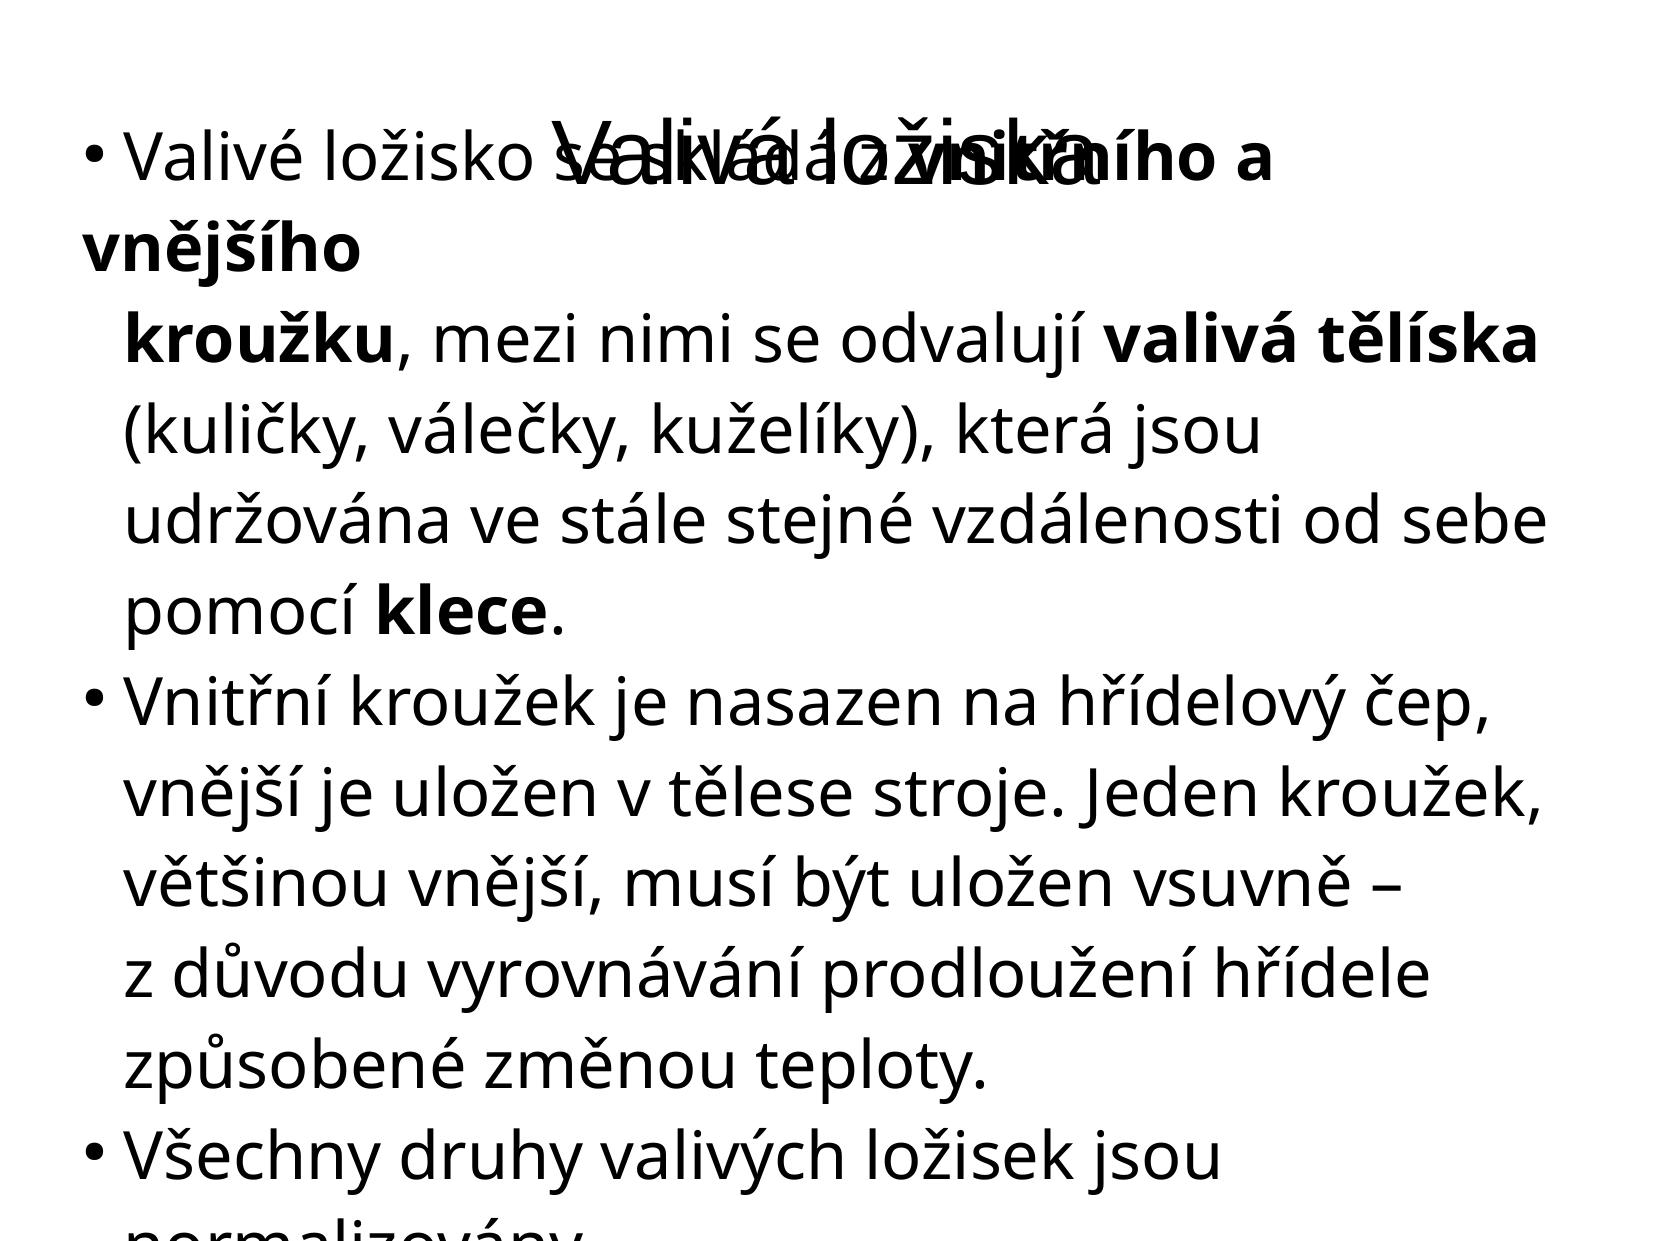

# Valivá ložiska
 Valivé ložisko se skládá z vnitřního a vnějšího
 kroužku, mezi nimi se odvalují valivá tělíska
 (kuličky, válečky, kuželíky), která jsou
 udržována ve stále stejné vzdálenosti od sebe
 pomocí klece.
 Vnitřní kroužek je nasazen na hřídelový čep,
 vnější je uložen v tělese stroje. Jeden kroužek,
 většinou vnější, musí být uložen vsuvně –
 z důvodu vyrovnávání prodloužení hřídele
 způsobené změnou teploty.
 Všechny druhy valivých ložisek jsou
 normalizovány.